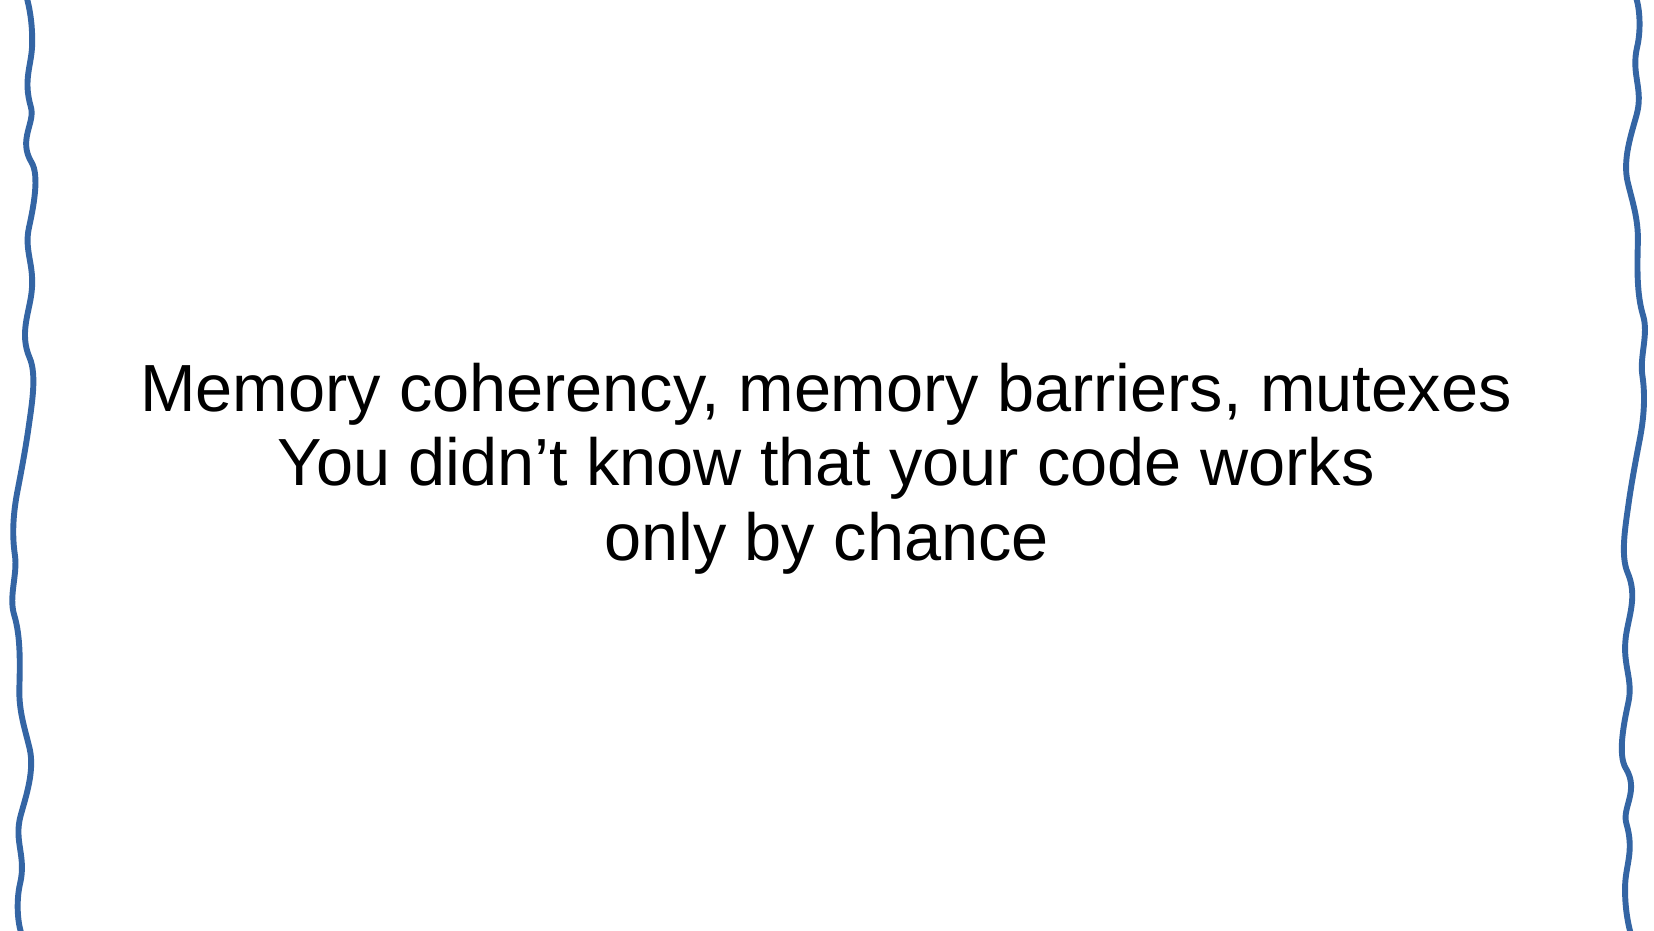

# Memory coherency, memory barriers, mutexes You didn’t know that your code works
only by chance